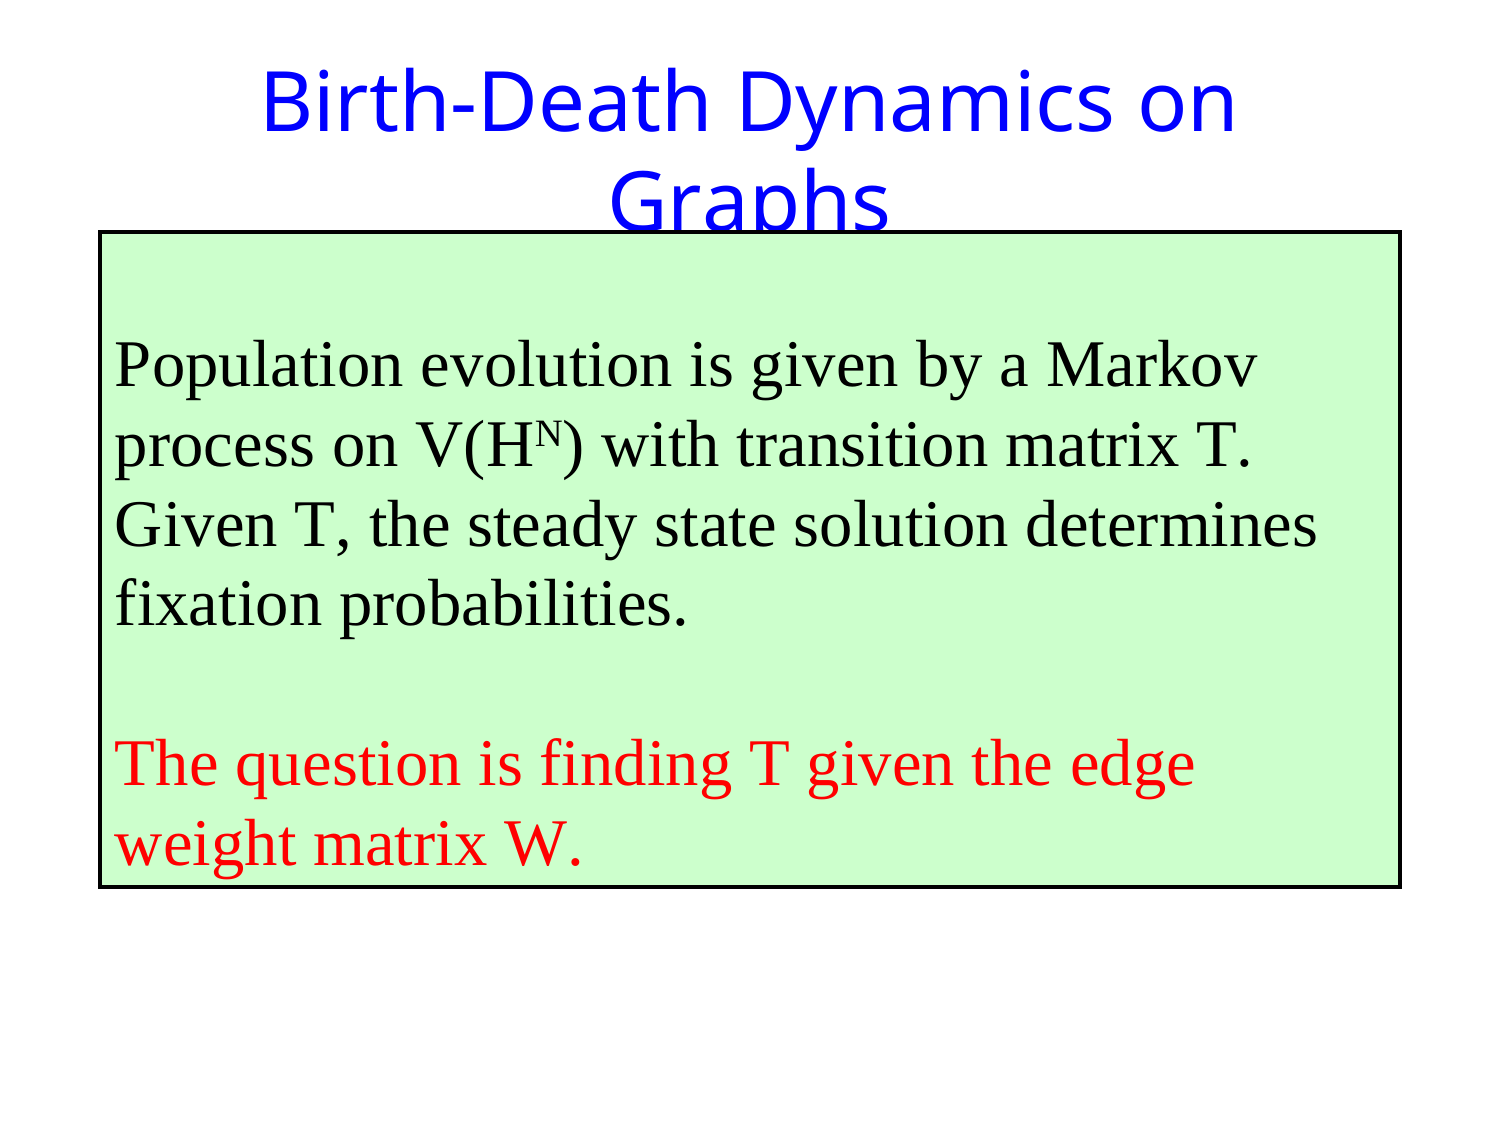

# Birth-Death Dynamics on Graphs
Population evolution is given by a Markov process on V(HN) with transition matrix T. Given T, the steady state solution determines fixation probabilities.
The question is finding T given the edge weight matrix W.